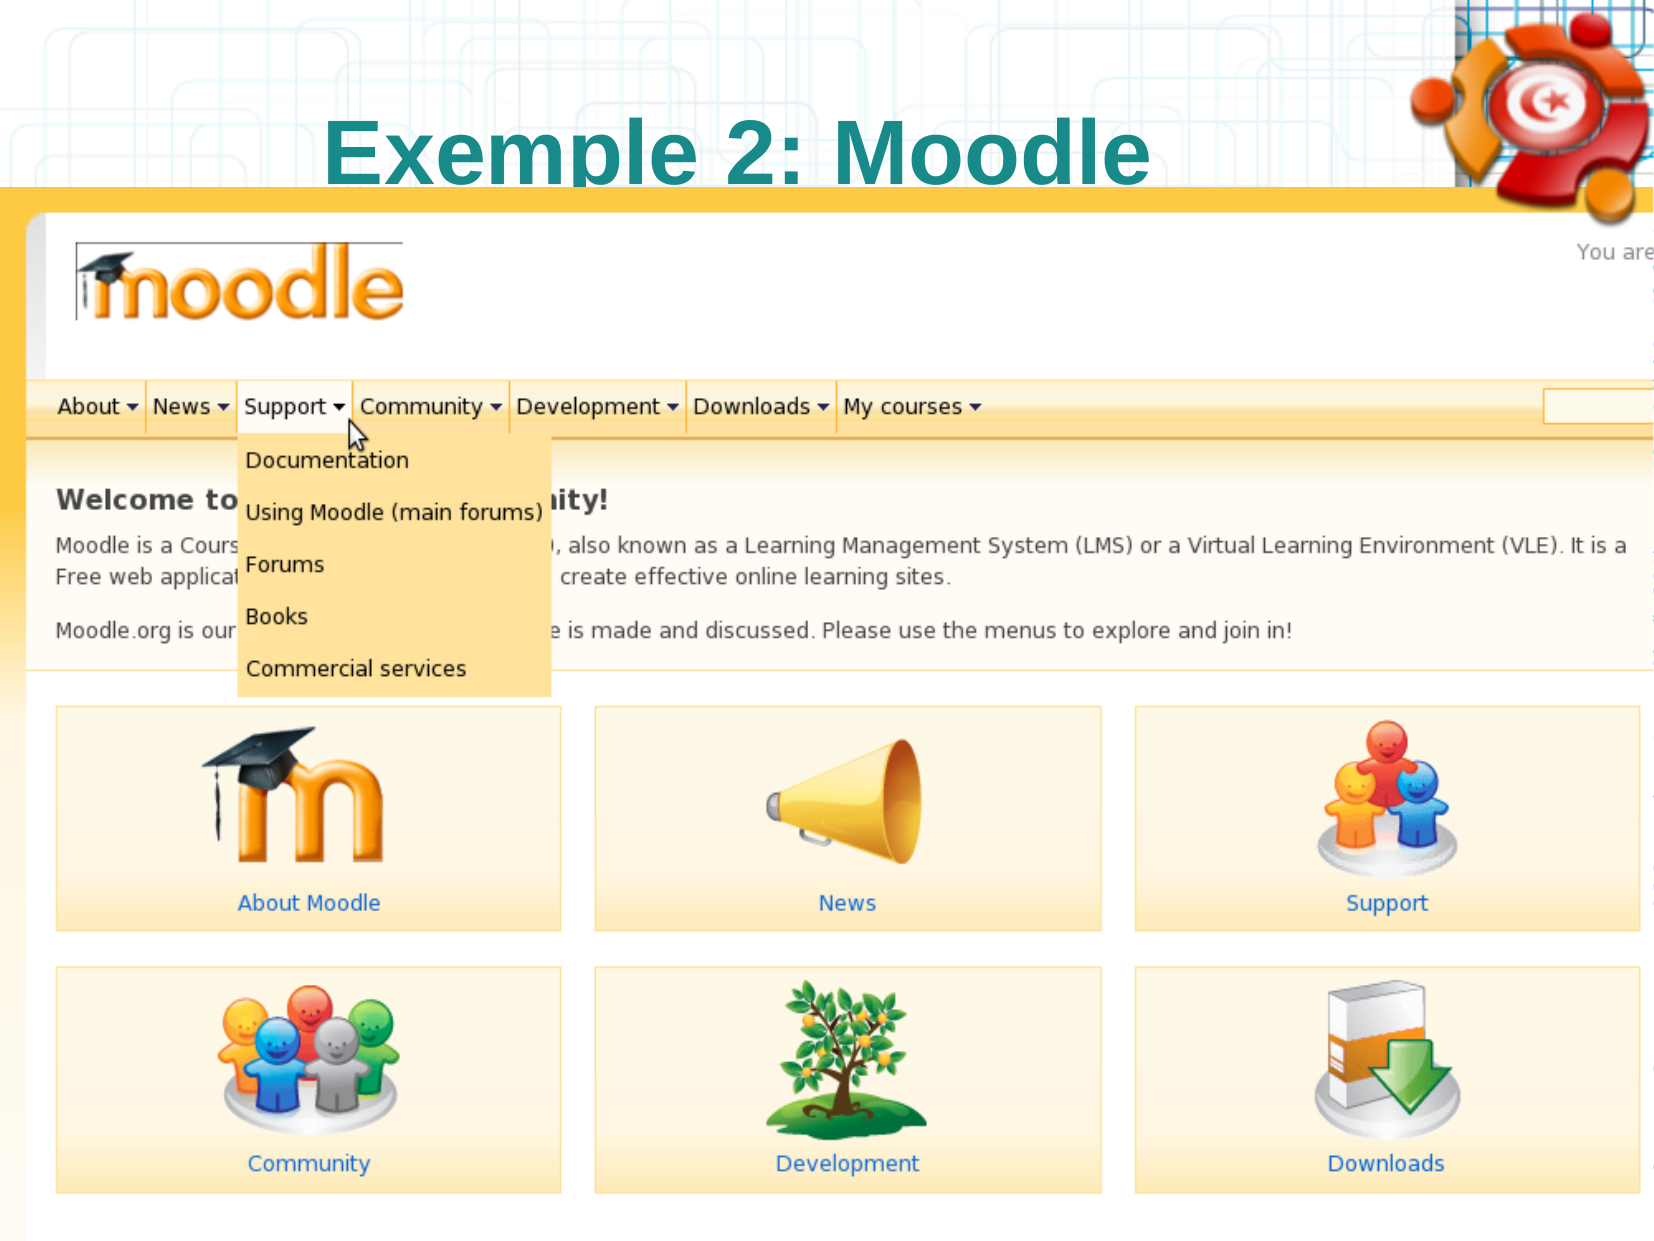

# Exemple 2: Moodle
Exemple 1: Moodle